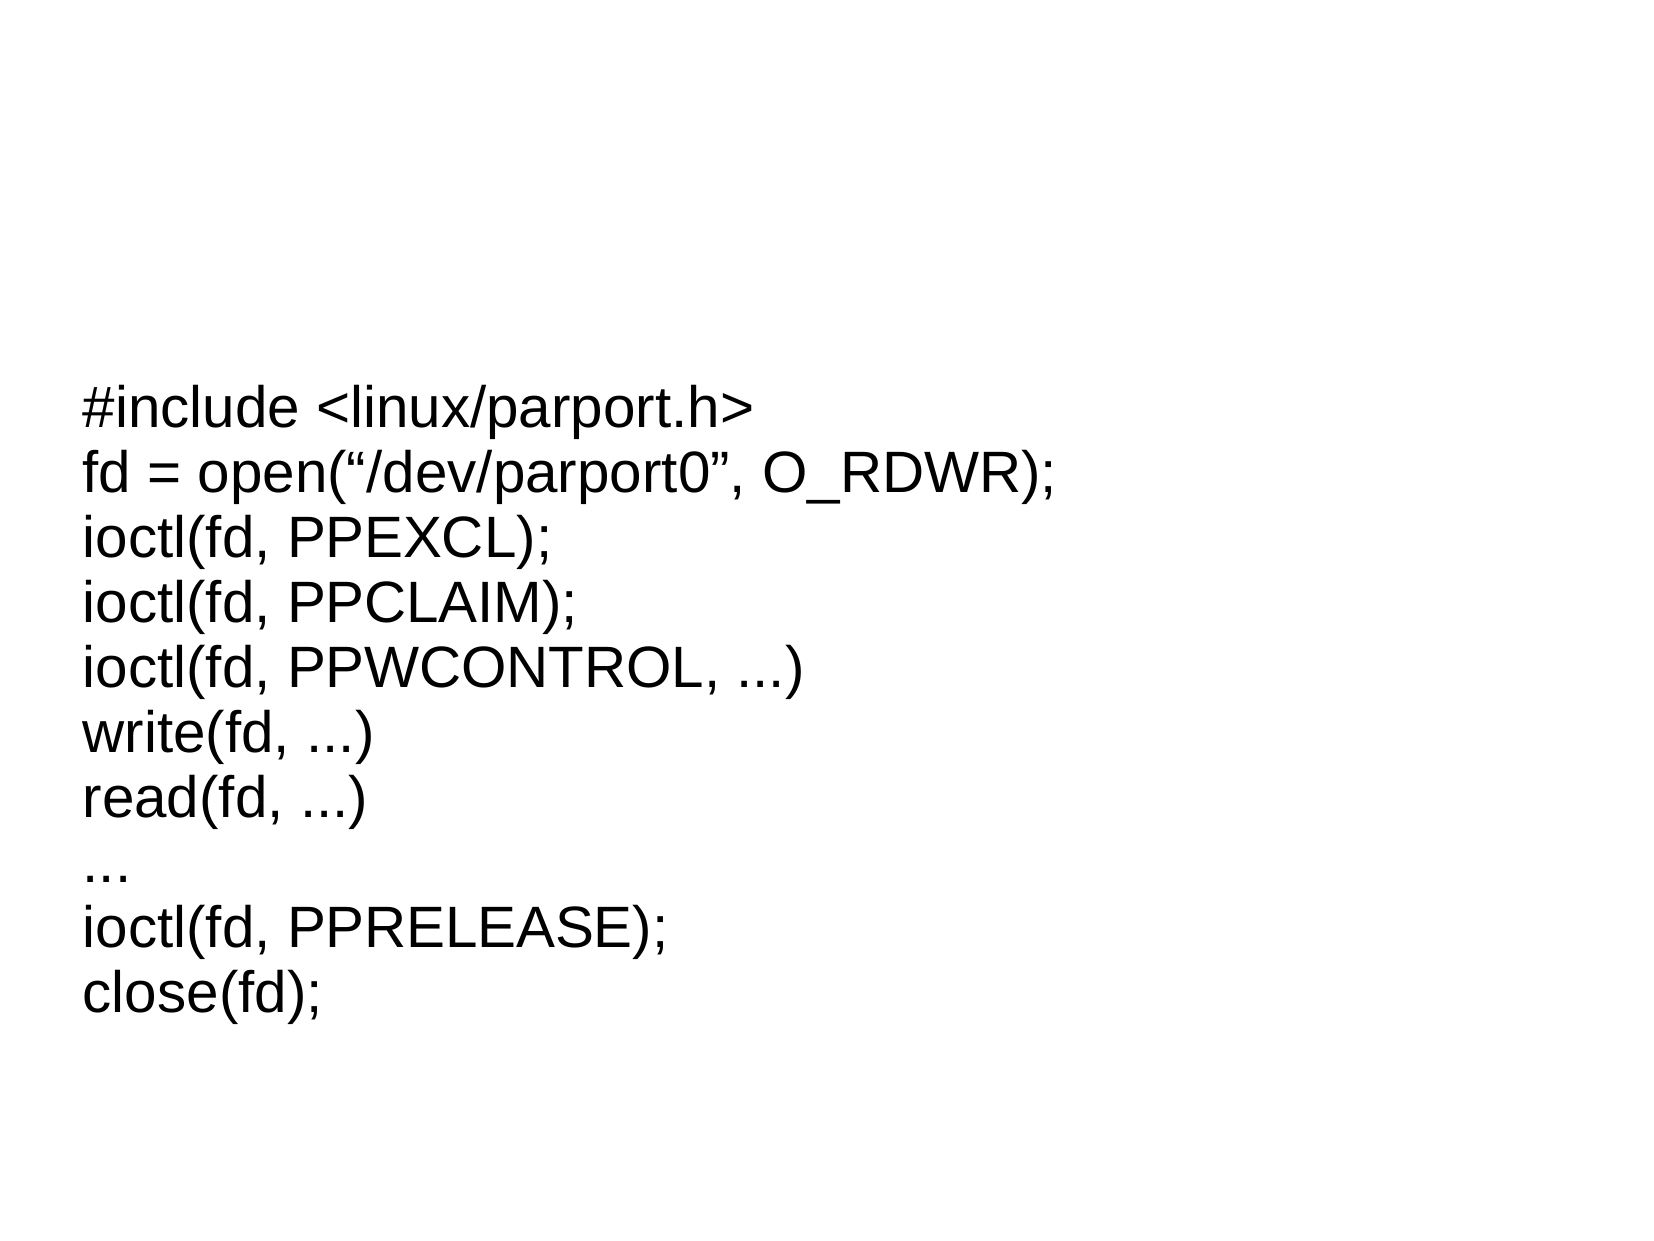

#include <linux/parport.h>
fd = open(“/dev/parport0”, O_RDWR);
ioctl(fd, PPEXCL);
ioctl(fd, PPCLAIM);
ioctl(fd, PPWCONTROL, ...)
write(fd, ...)
read(fd, ...)
...
ioctl(fd, PPRELEASE);
close(fd);